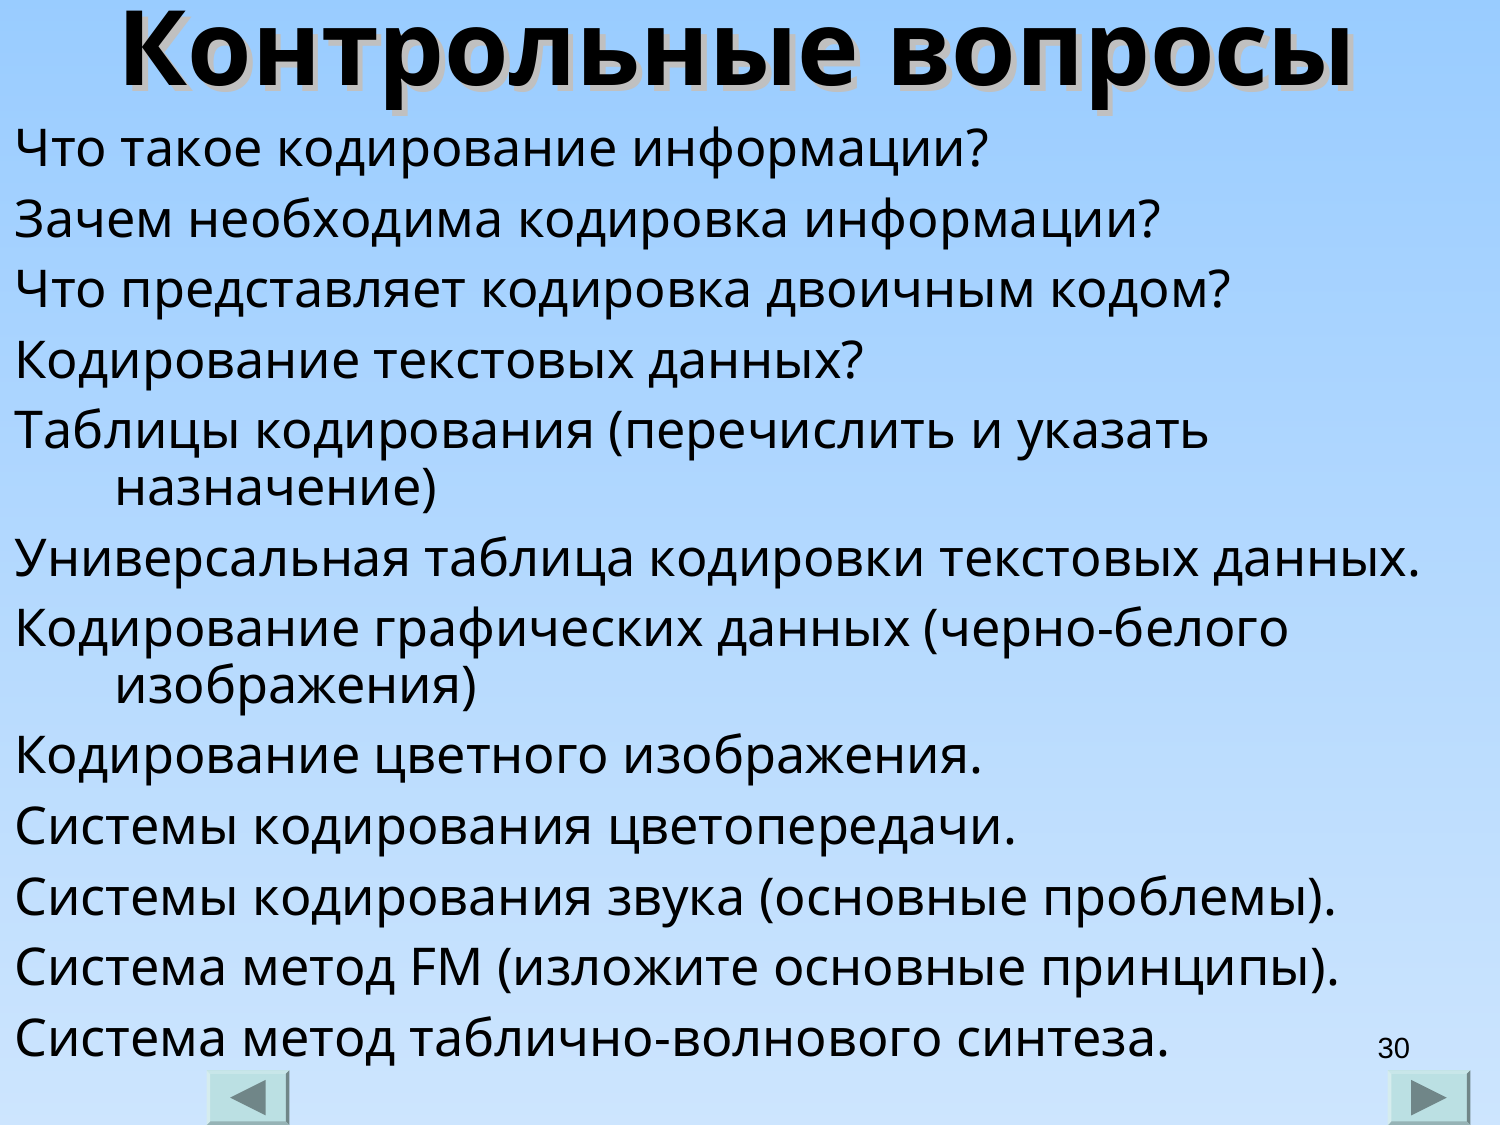

# Контрольные вопросы
Что такое кодирование информации?
Зачем необходима кодировка информации?
Что представляет кодировка двоичным кодом?
Кодирование текстовых данных?
Таблицы кодирования (перечислить и указать назначение)
Универсальная таблица кодировки текстовых данных.
Кодирование графических данных (черно-белого изображения)
Кодирование цветного изображения.
Системы кодирования цветопередачи.
Системы кодирования звука (основные проблемы).
Система метод FM (изложите основные принципы).
Система метод таблично-волнового синтеза.
30